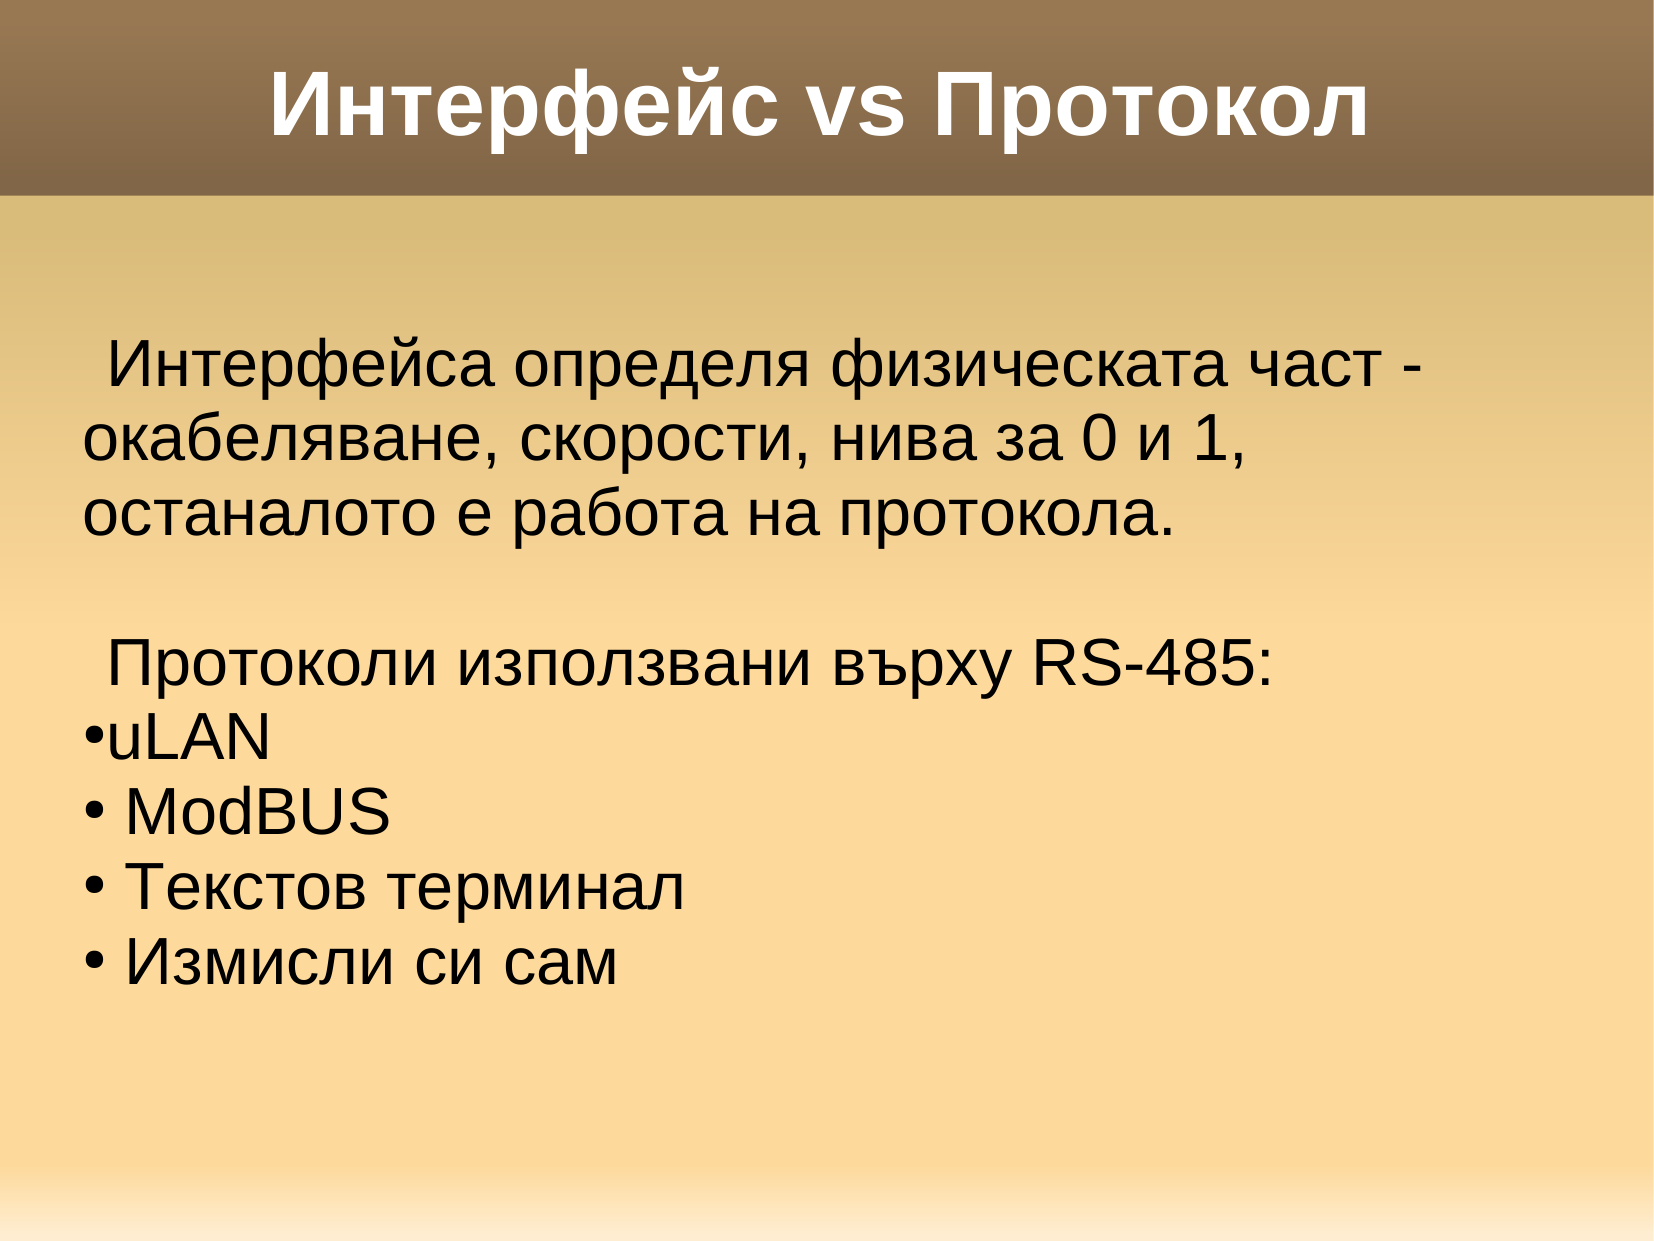

# Интерфейс vs Протокол
Интерфейса определя физическата част - окабеляване, скорости, нива за 0 и 1, останалото е работа на протокола.
Протоколи използвани върху RS-485:
uLAN
 ModBUS
 Текстов терминал
 Измисли си сам